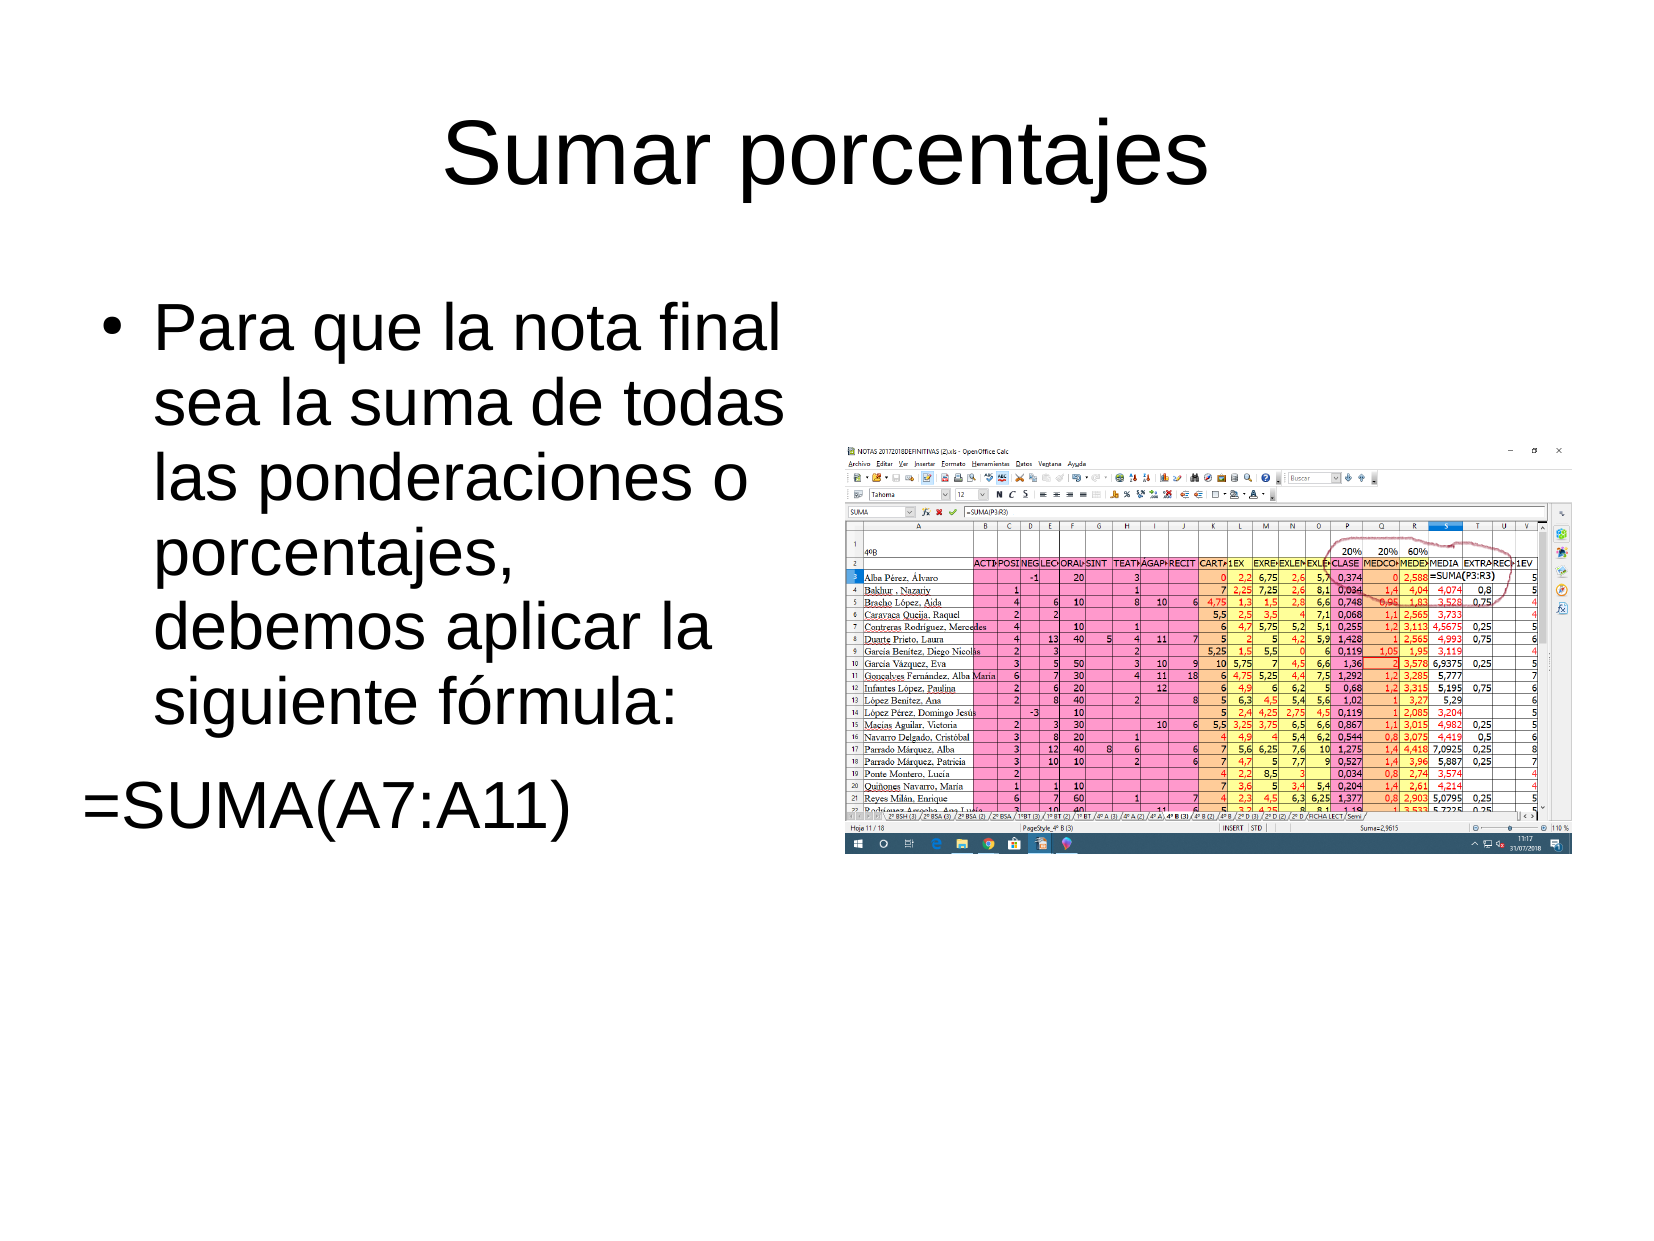

# Sumar porcentajes
Para que la nota final sea la suma de todas las ponderaciones o porcentajes, debemos aplicar la siguiente fórmula:
=SUMA(A7:A11)